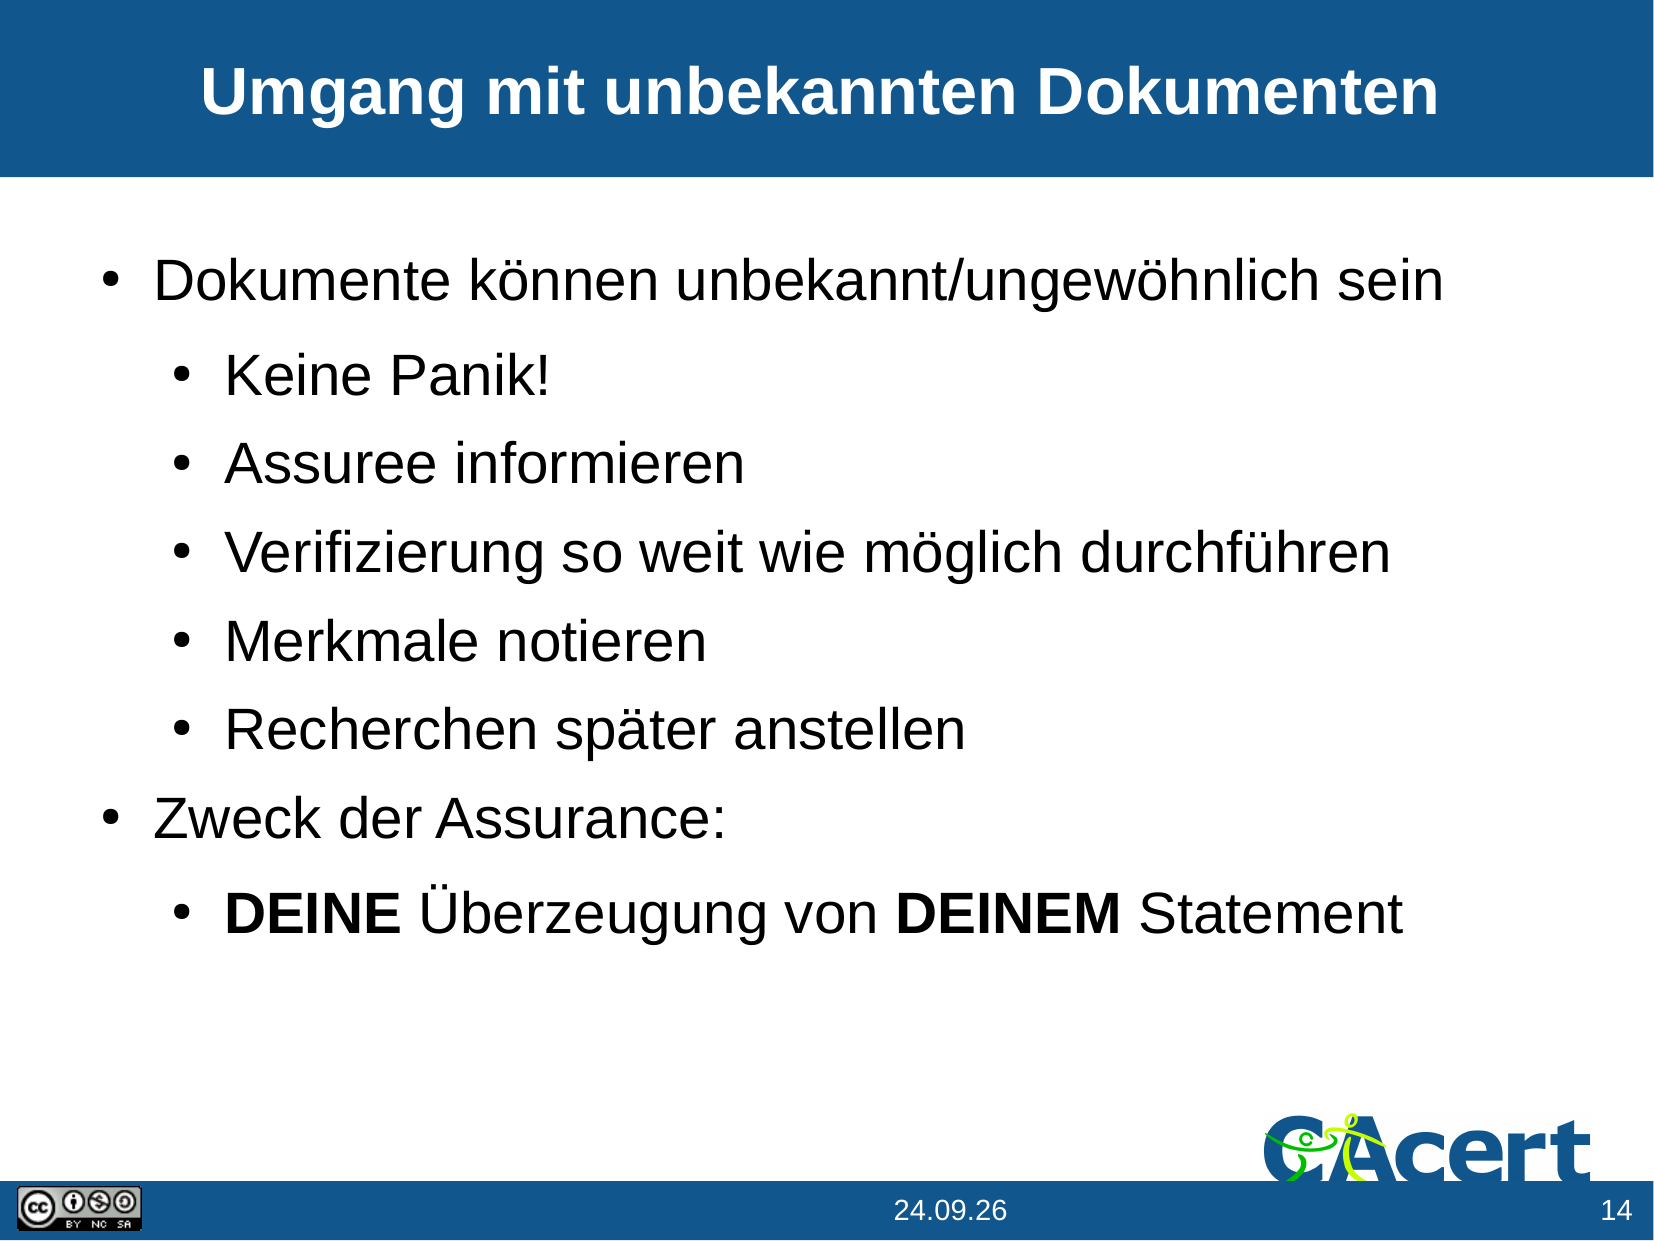

# Umgang mit unbekannten Dokumenten
Dokumente können unbekannt/ungewöhnlich sein
Keine Panik!
Assuree informieren
Verifizierung so weit wie möglich durchführen
Merkmale notieren
Recherchen später anstellen
Zweck der Assurance:
DEINE Überzeugung von DEINEM Statement